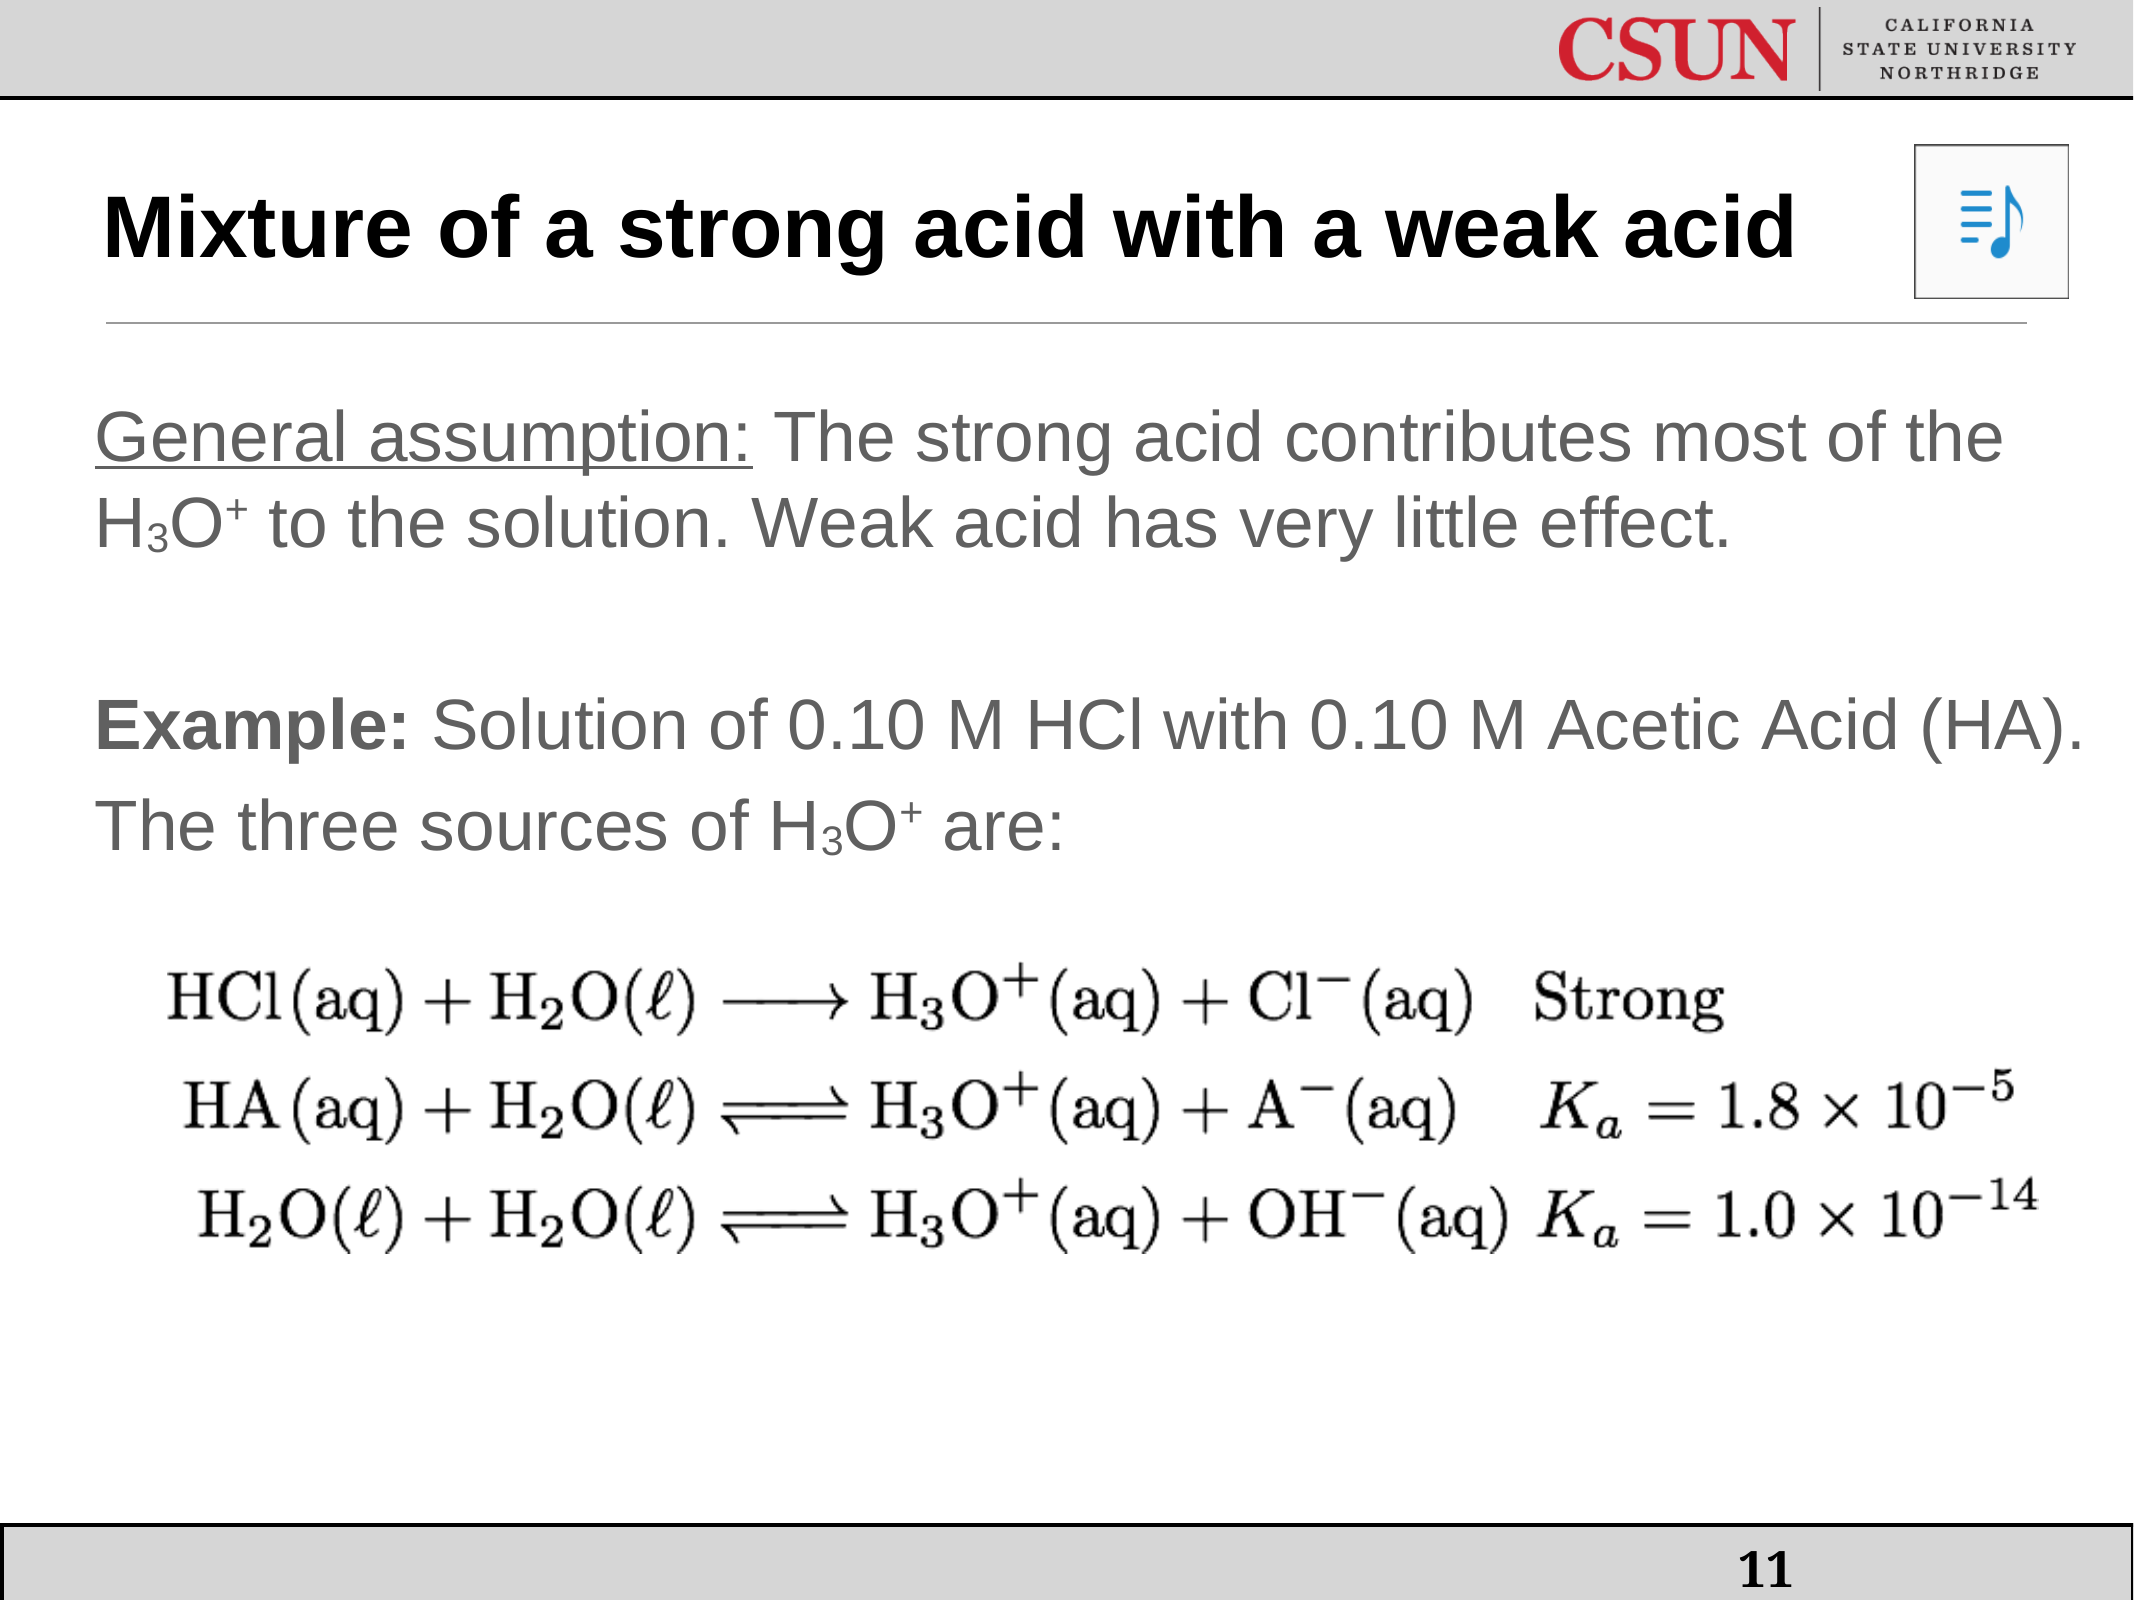

# Mixture of a strong acid with a weak acid
General assumption: The strong acid contributes most of the H3O+ to the solution. Weak acid has very little effect.
Example: Solution of 0.10 M HCl with 0.10 M Acetic Acid (HA).
The three sources of H3O+ are:
11